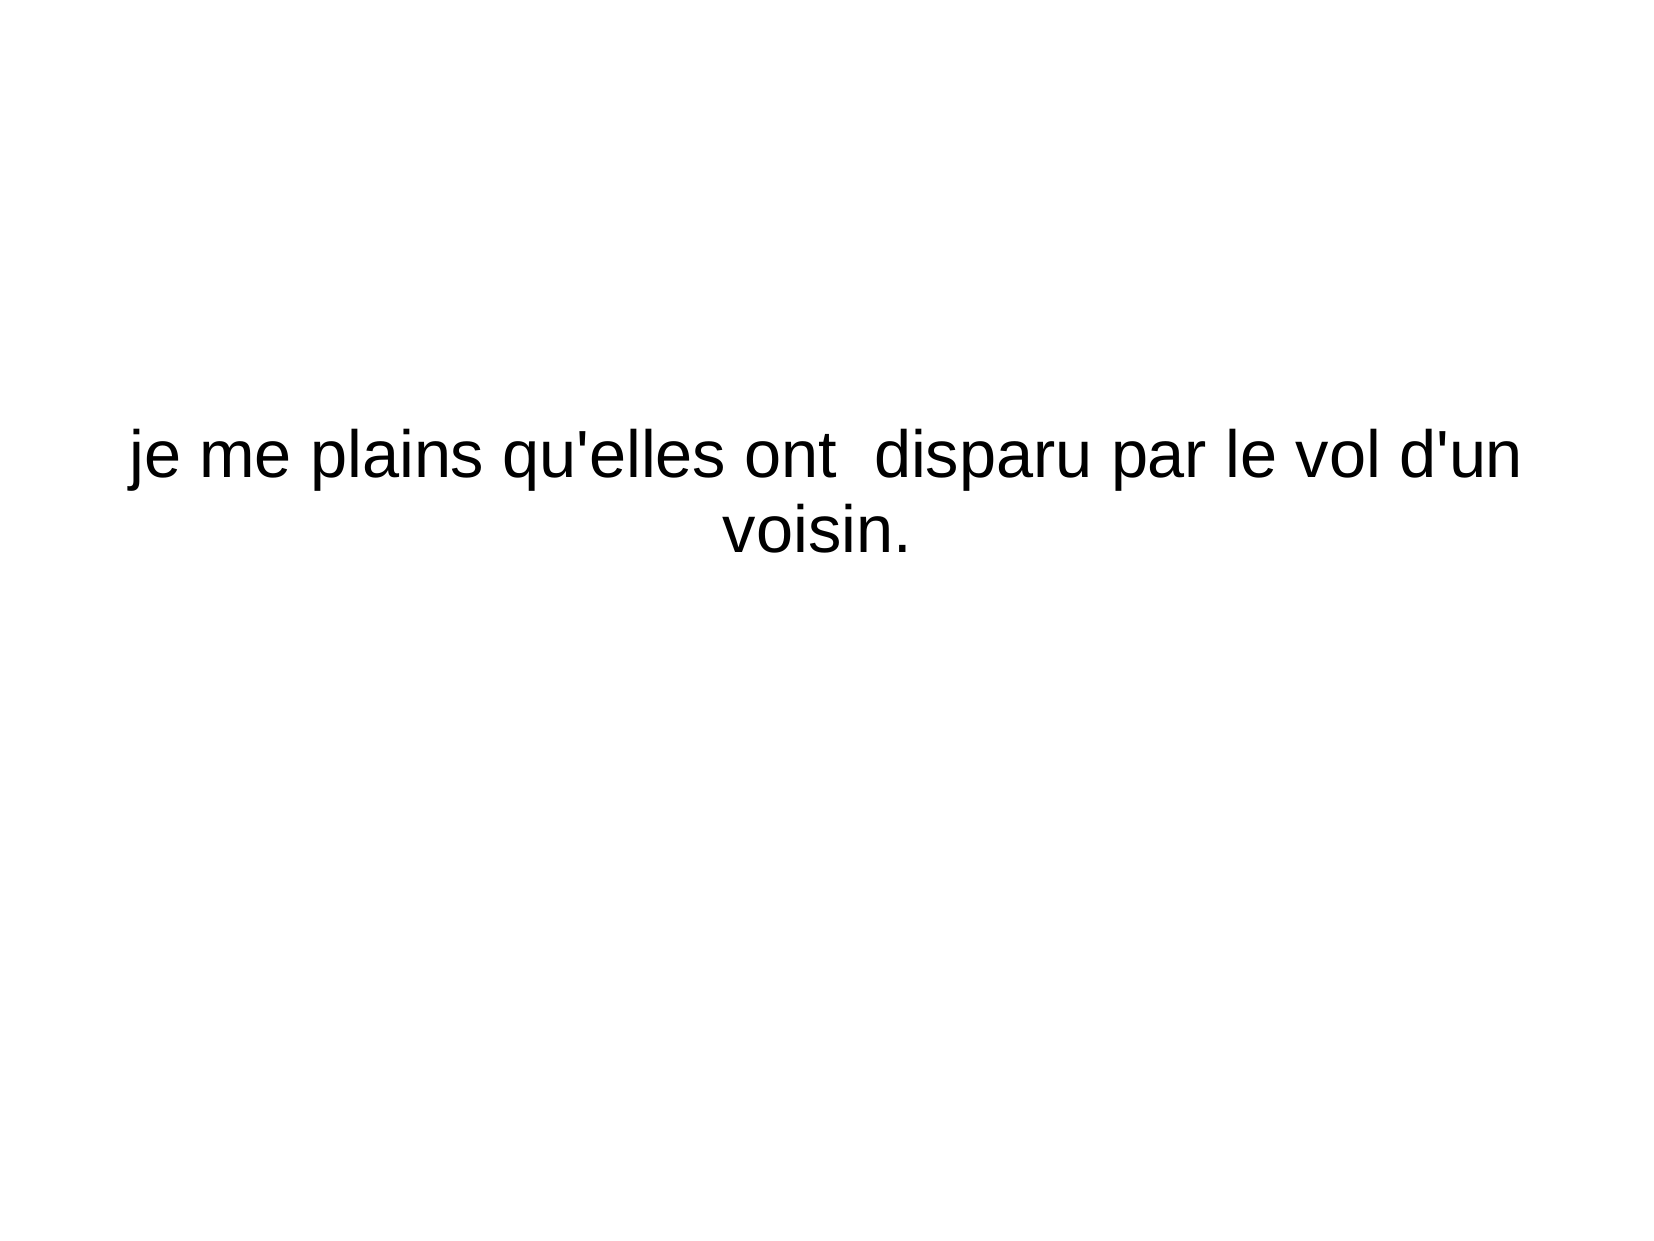

# je me plains qu'elles ont disparu par le vol d'un voisin.